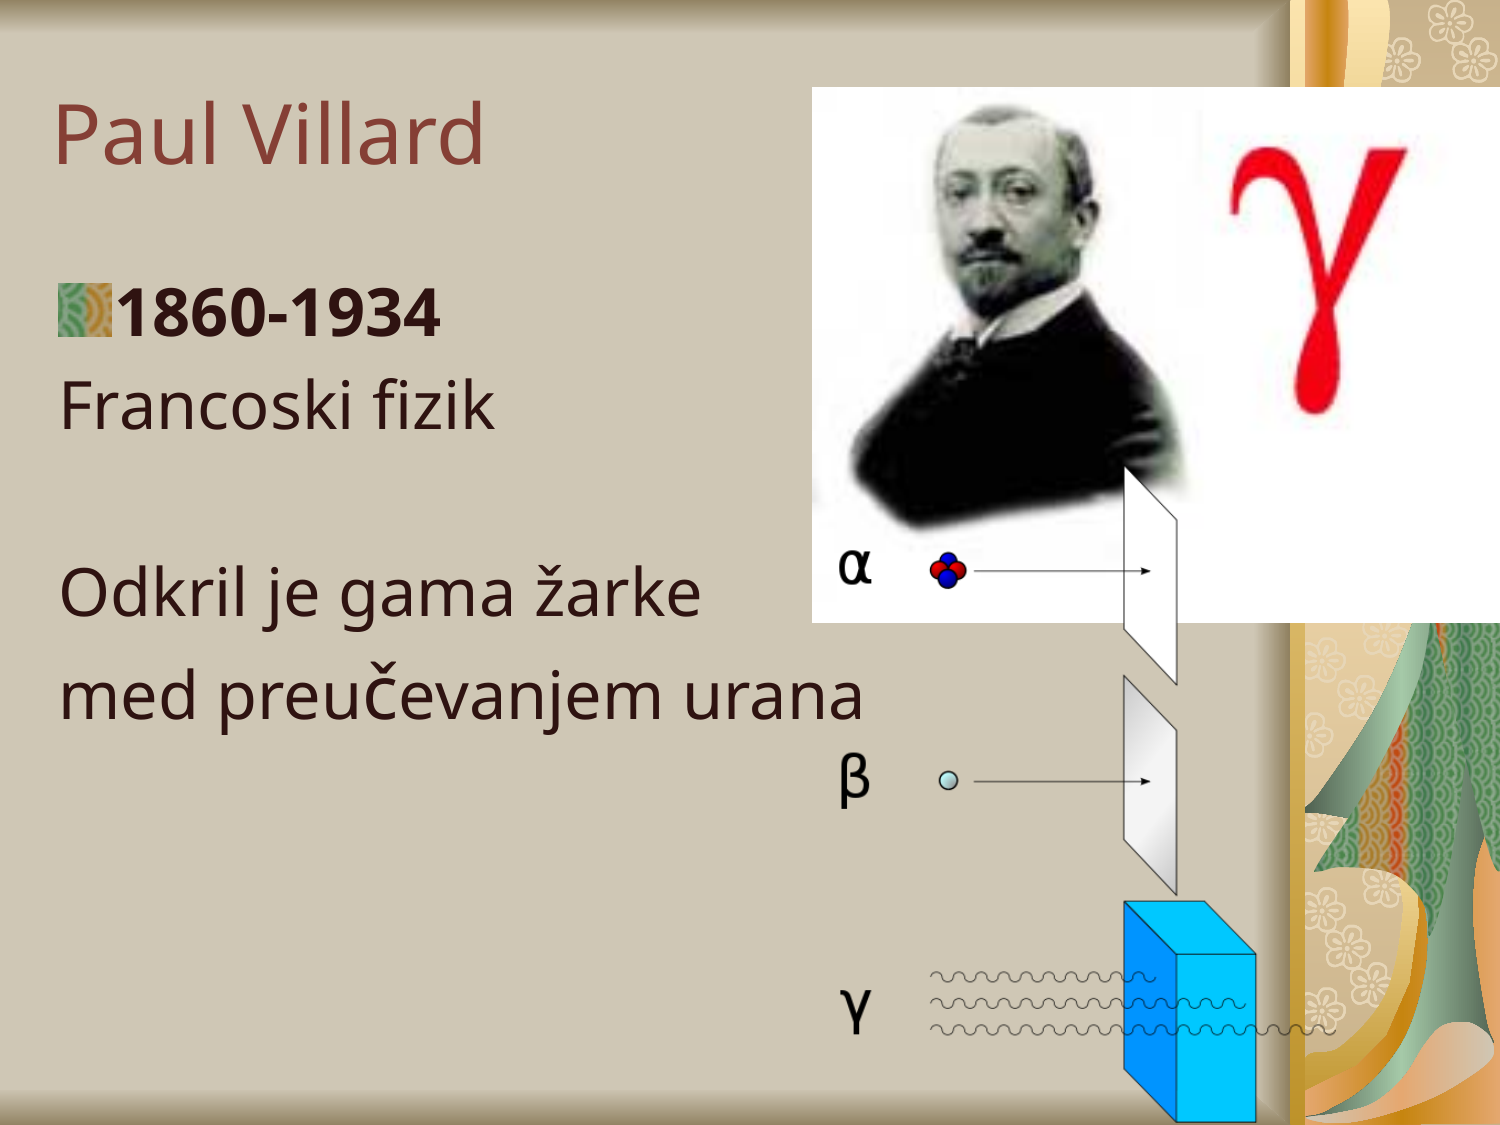

# Paul Villard
1860-1934
Francoski fizik
Odkril je gama žarke
med preučevanjem urana